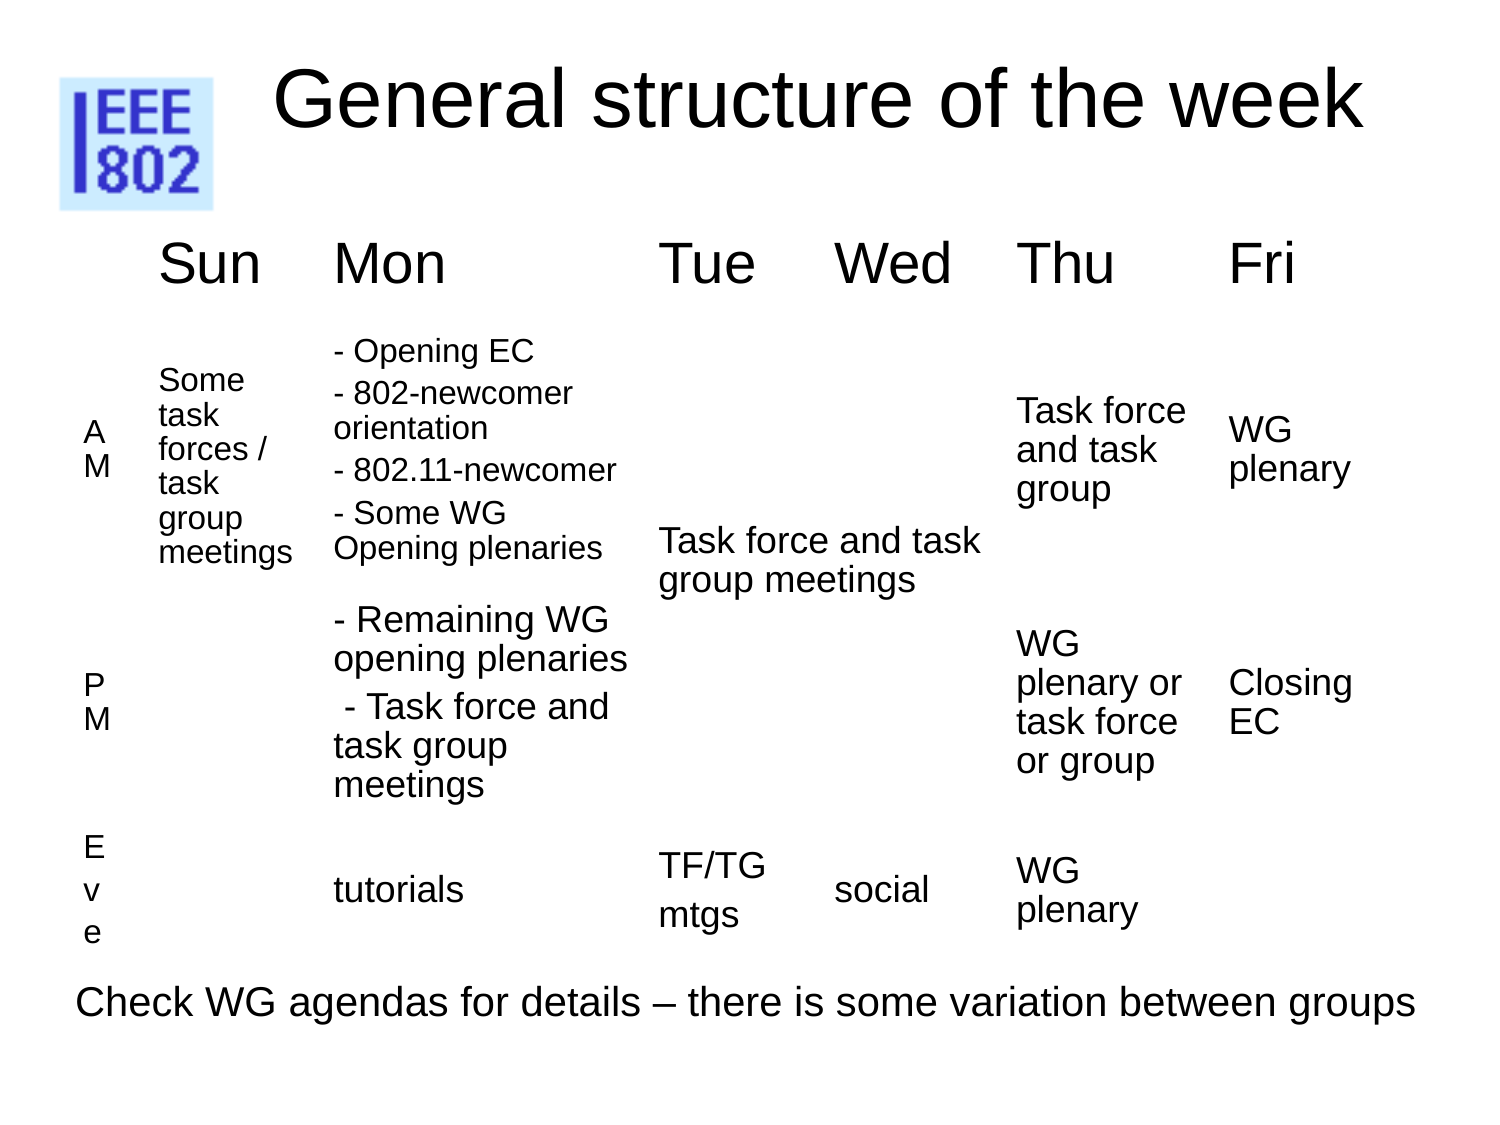

General structure of the week
| | Sun | Mon | Tue | Wed | Thu | Fri |
| --- | --- | --- | --- | --- | --- | --- |
| AM | Some task forces / task group meetings | - Opening EC - 802-newcomer orientation - 802.11-newcomer - Some WG Opening plenaries | Task force and task group meetings | | Task force and task group | WG plenary |
| PM | | - Remaining WG opening plenaries - Task force and task group meetings | | | WG plenary or task force or group | Closing EC |
| E v e | | tutorials | TF/TG mtgs | social | WG plenary | |
Check WG agendas for details – there is some variation between groups